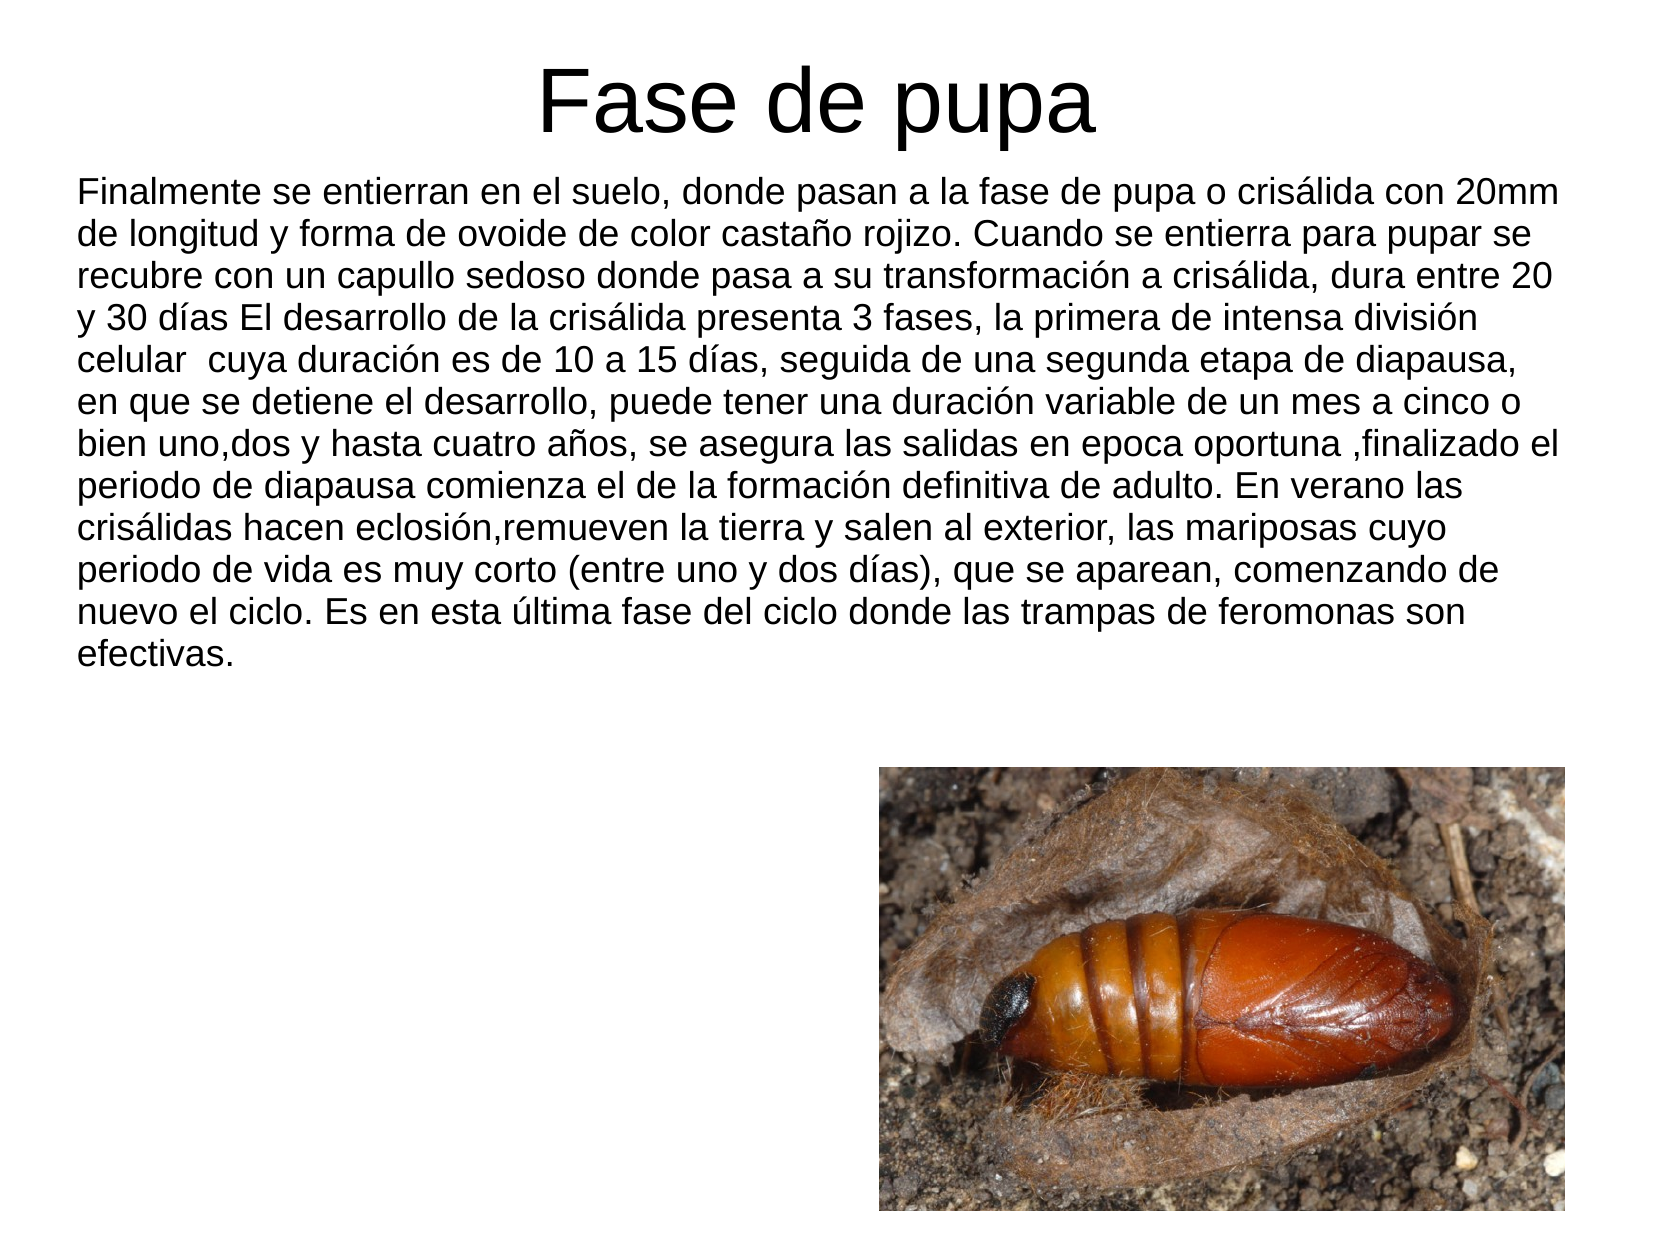

# Fase de pupa
Finalmente se entierran en el suelo, donde pasan a la fase de pupa o crisálida con 20mm de longitud y forma de ovoide de color castaño rojizo. Cuando se entierra para pupar se recubre con un capullo sedoso donde pasa a su transformación a crisálida, dura entre 20 y 30 días El desarrollo de la crisálida presenta 3 fases, la primera de intensa división celular cuya duración es de 10 a 15 días, seguida de una segunda etapa de diapausa, en que se detiene el desarrollo, puede tener una duración variable de un mes a cinco o bien uno,dos y hasta cuatro años, se asegura las salidas en epoca oportuna ,finalizado el periodo de diapausa comienza el de la formación definitiva de adulto. En verano las crisálidas hacen eclosión,remueven la tierra y salen al exterior, las mariposas cuyo periodo de vida es muy corto (entre uno y dos días), que se aparean, comenzando de nuevo el ciclo. Es en esta última fase del ciclo donde las trampas de feromonas son efectivas.